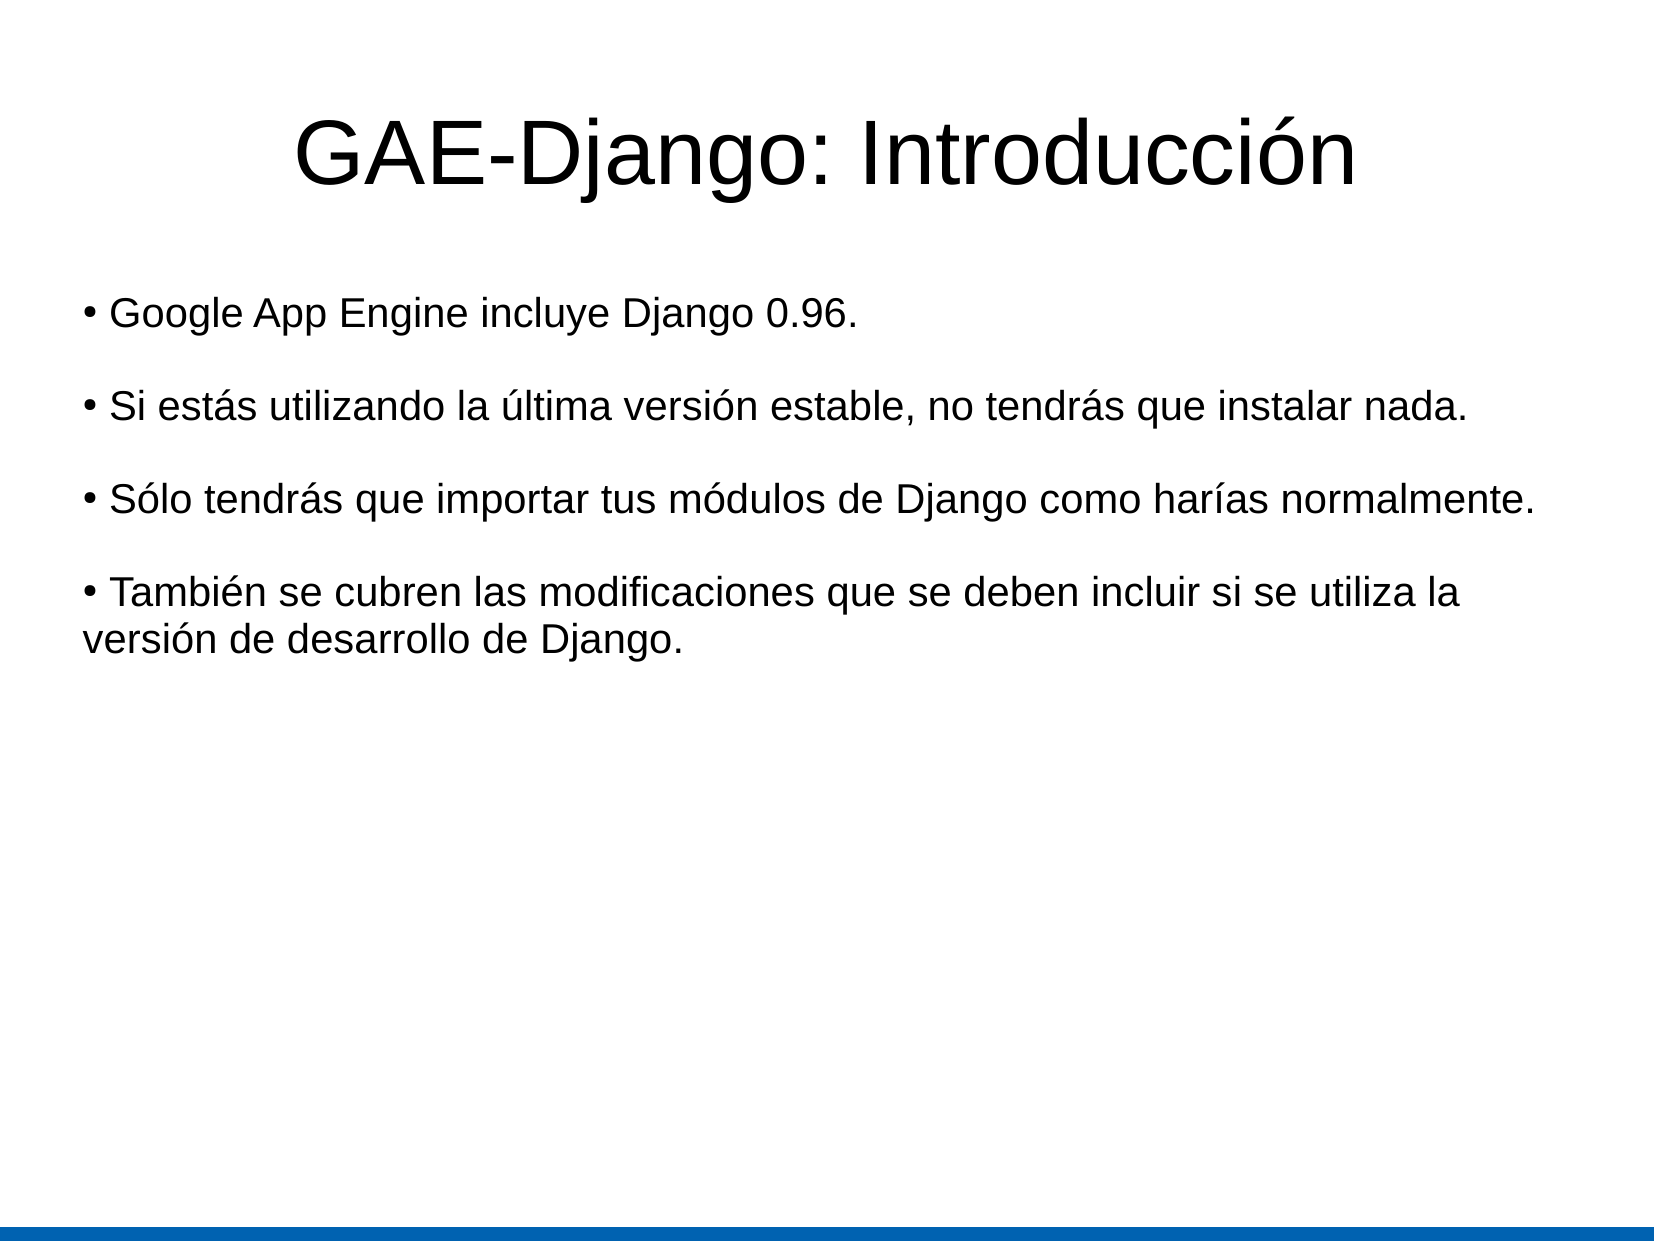

# GAE-Django: Introducción
 Google App Engine incluye Django 0.96.
 Si estás utilizando la última versión estable, no tendrás que instalar nada.
 Sólo tendrás que importar tus módulos de Django como harías normalmente.
 También se cubren las modificaciones que se deben incluir si se utiliza la versión de desarrollo de Django.